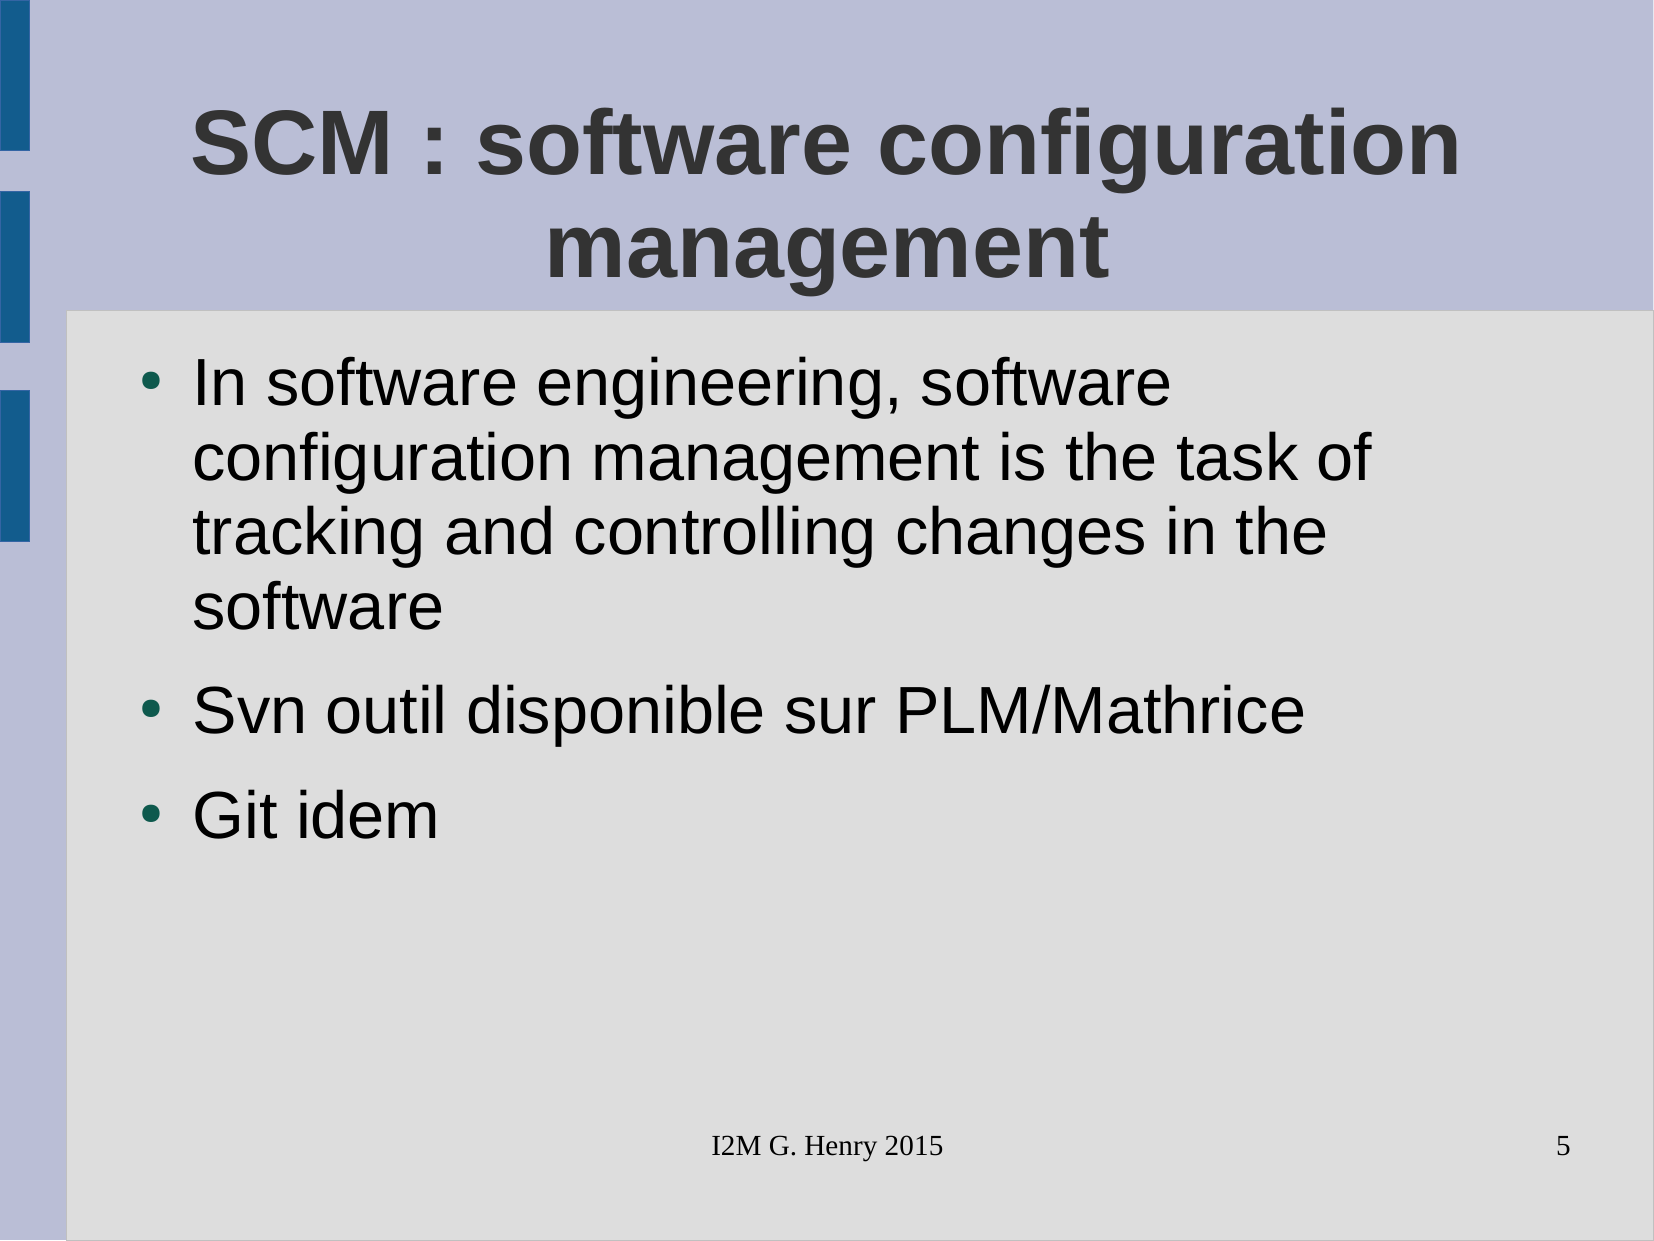

# SCM : software configuration management
In software engineering, software configuration management is the task of tracking and controlling changes in the software
Svn outil disponible sur PLM/Mathrice
Git idem
I2M G. Henry 2015
5